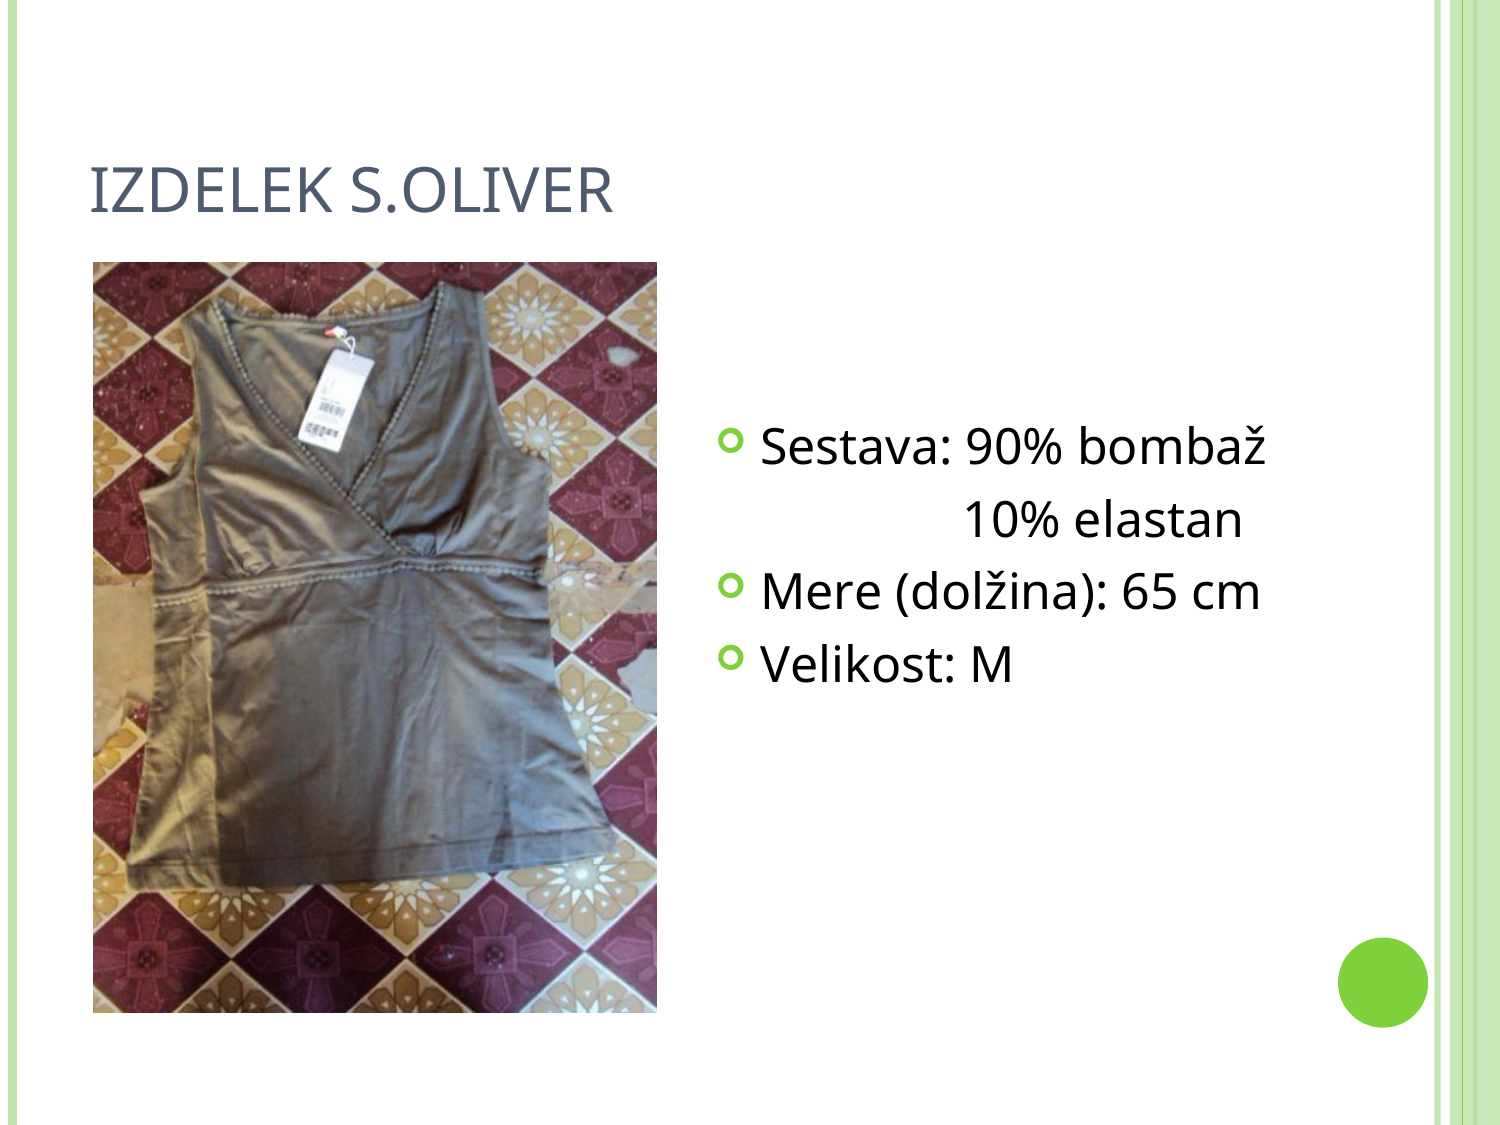

# IZDELEK S.OLIVER
Sestava: 90% bombaž
 10% elastan
Mere (dolžina): 65 cm
Velikost: M